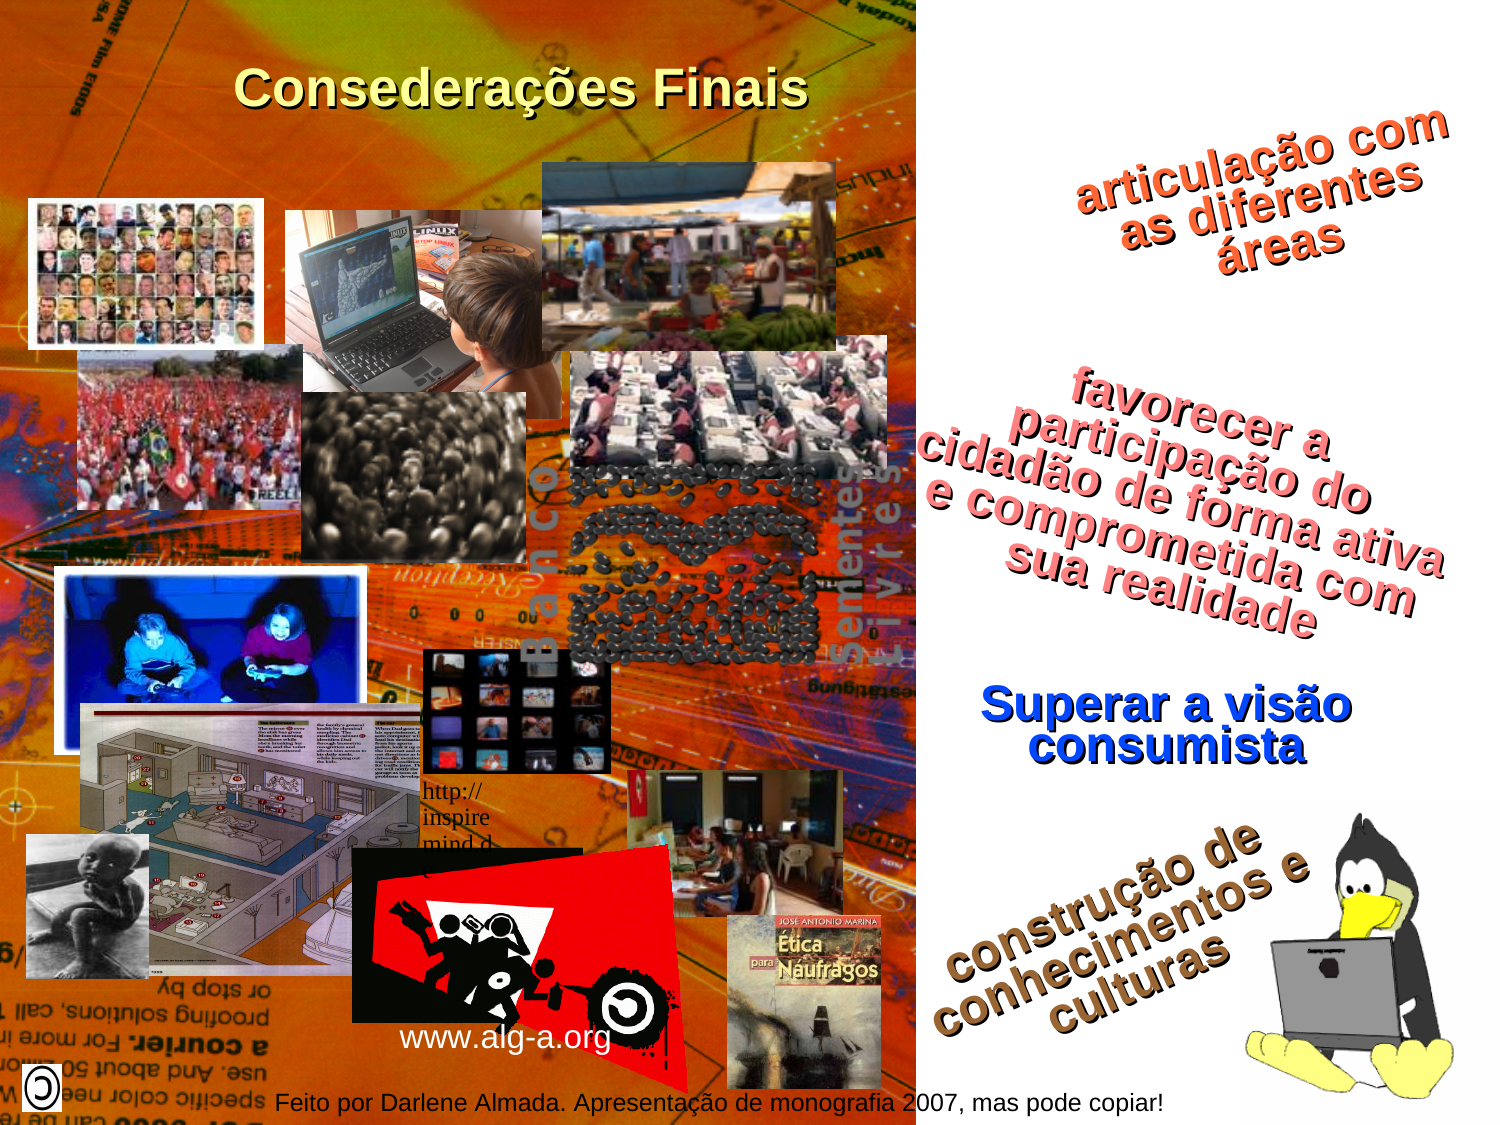

Consederações Finais
articulação com as diferentes áreas
favorecer a participação do cidadão de forma ativa e comprometida com sua realidade
Superar a visão consumista
http://inspiremind.de
construção de conhecimentos e culturas
www.alg-a.org
Feito por Darlene Almada. Apresentação de monografia 2007, mas pode copiar!